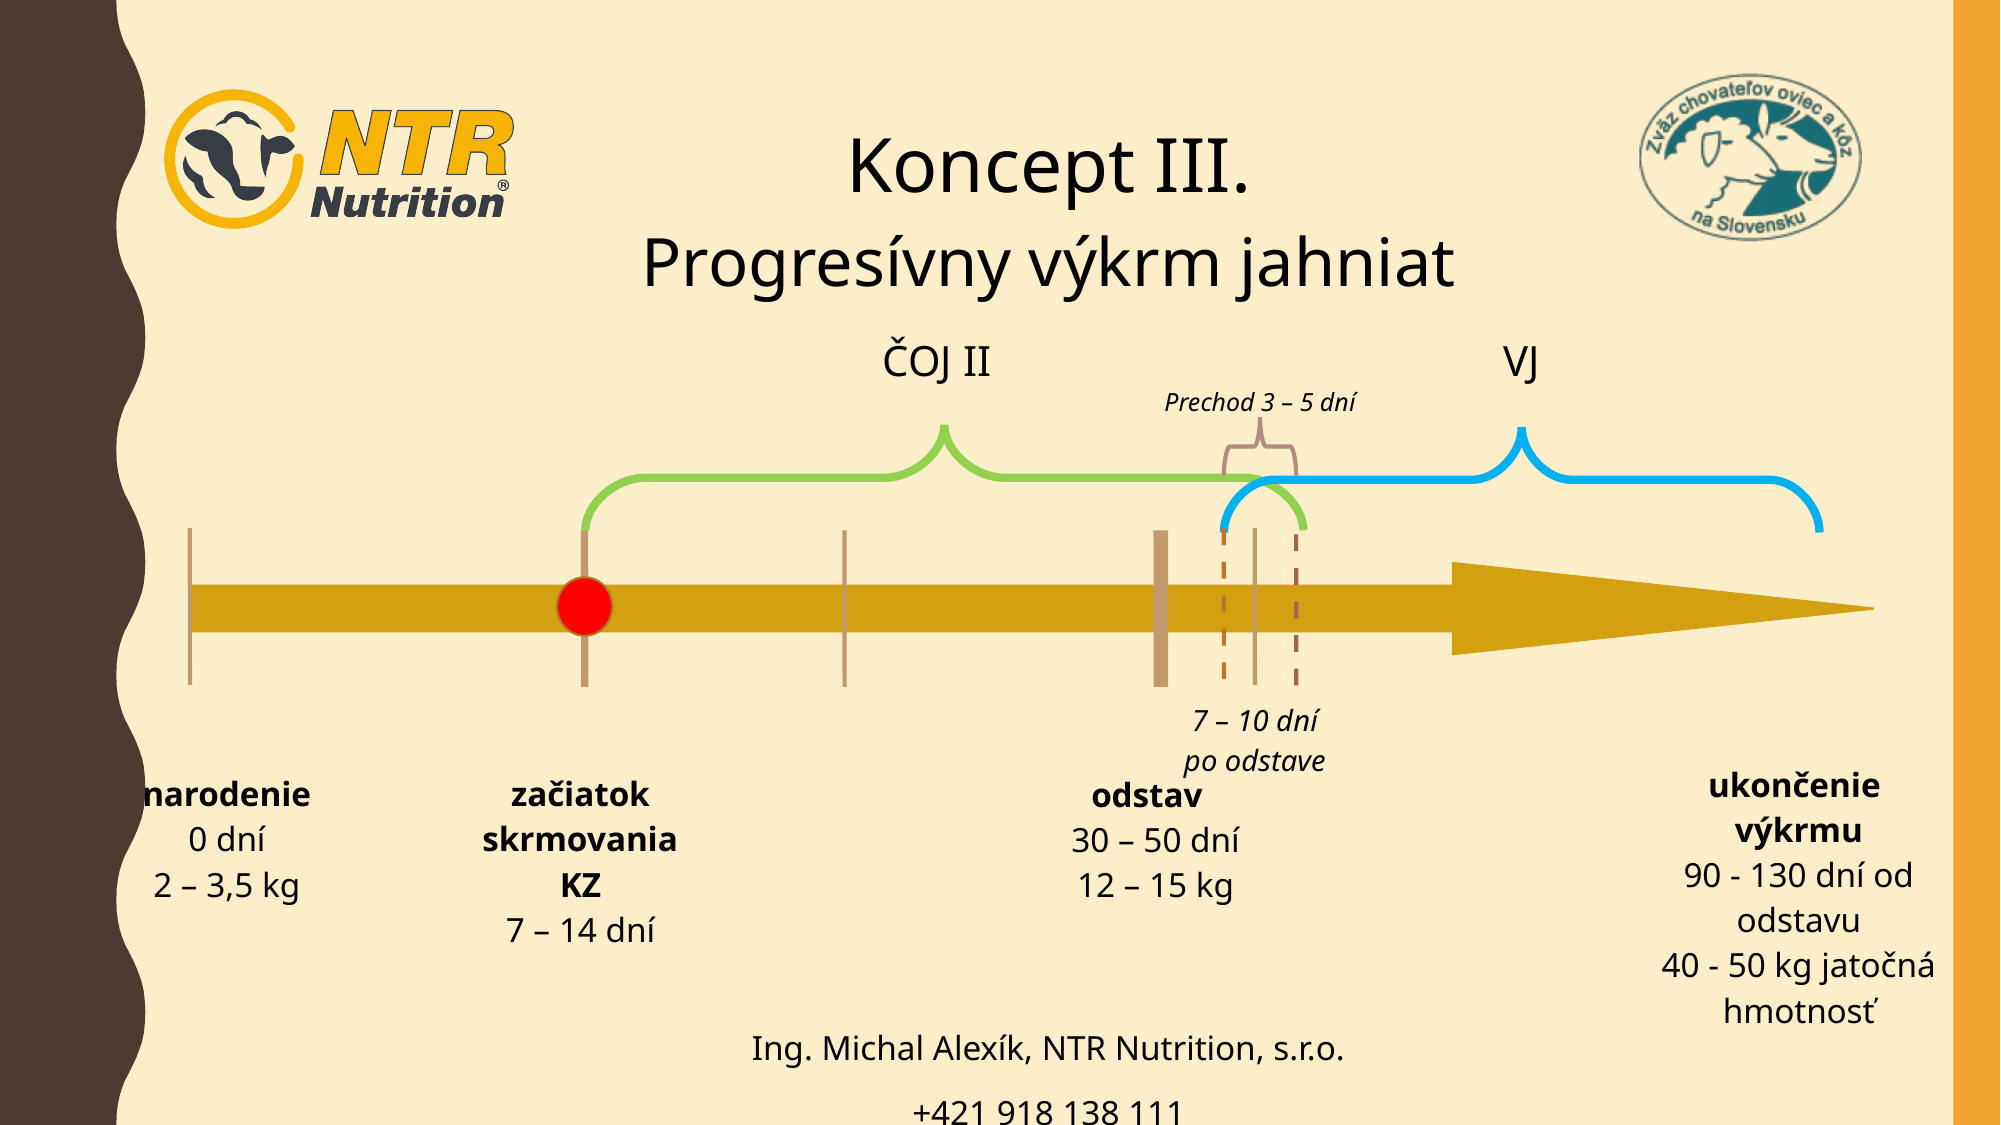

Koncept III.
Progresívny výkrm jahniat
ČOJ II
VJ
Prechod 3 – 5 dní
7 – 10 dní po odstave
ukončenie výkrmu
90 - 130 dní od odstavu
40 - 50 kg jatočná hmotnosť
narodenie
0 dní
2 – 3,5 kg
začiatok skrmovania KZ
7 – 14 dní
odstav
30 – 50 dní
12 – 15 kg
Ing. Michal Alexík, NTR Nutrition, s.r.o.
+421 918 138 111